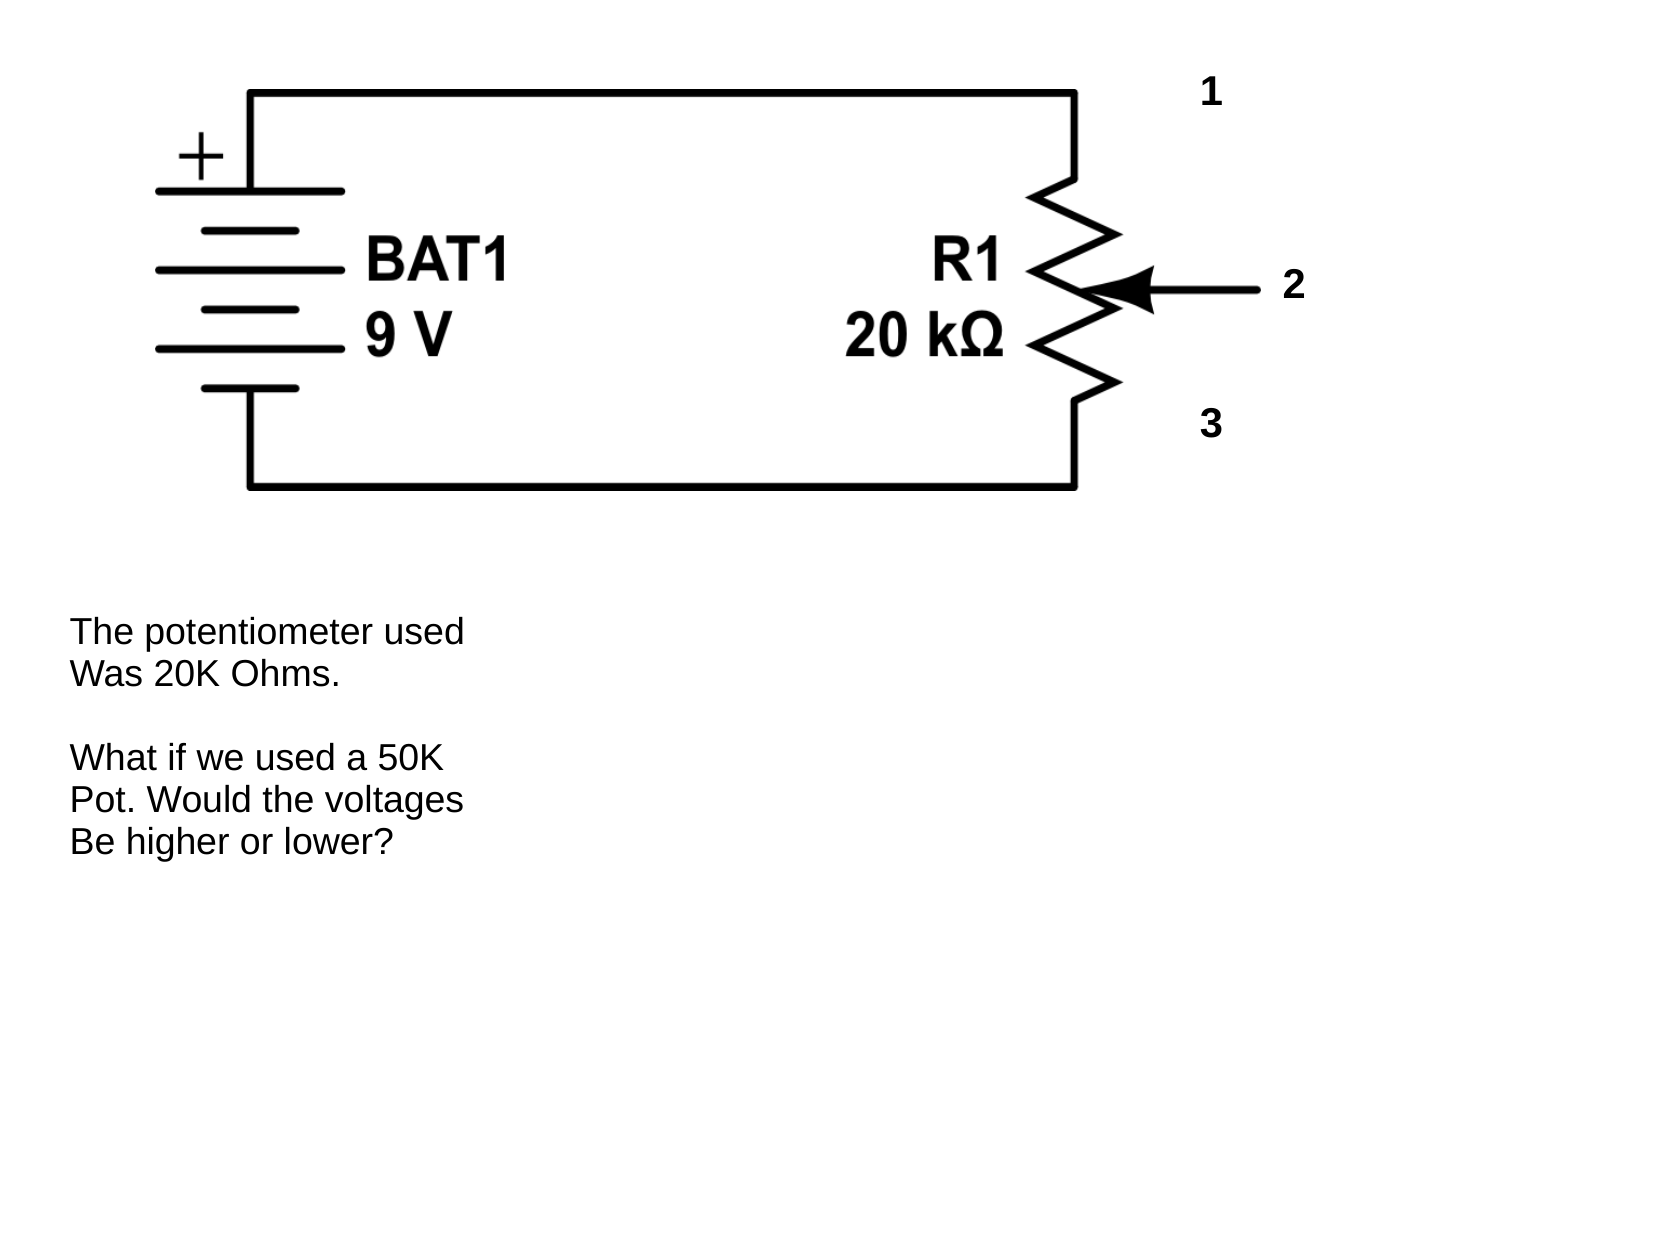

1
2
3
The potentiometer used
Was 20K Ohms.
What if we used a 50K
Pot. Would the voltages
Be higher or lower?